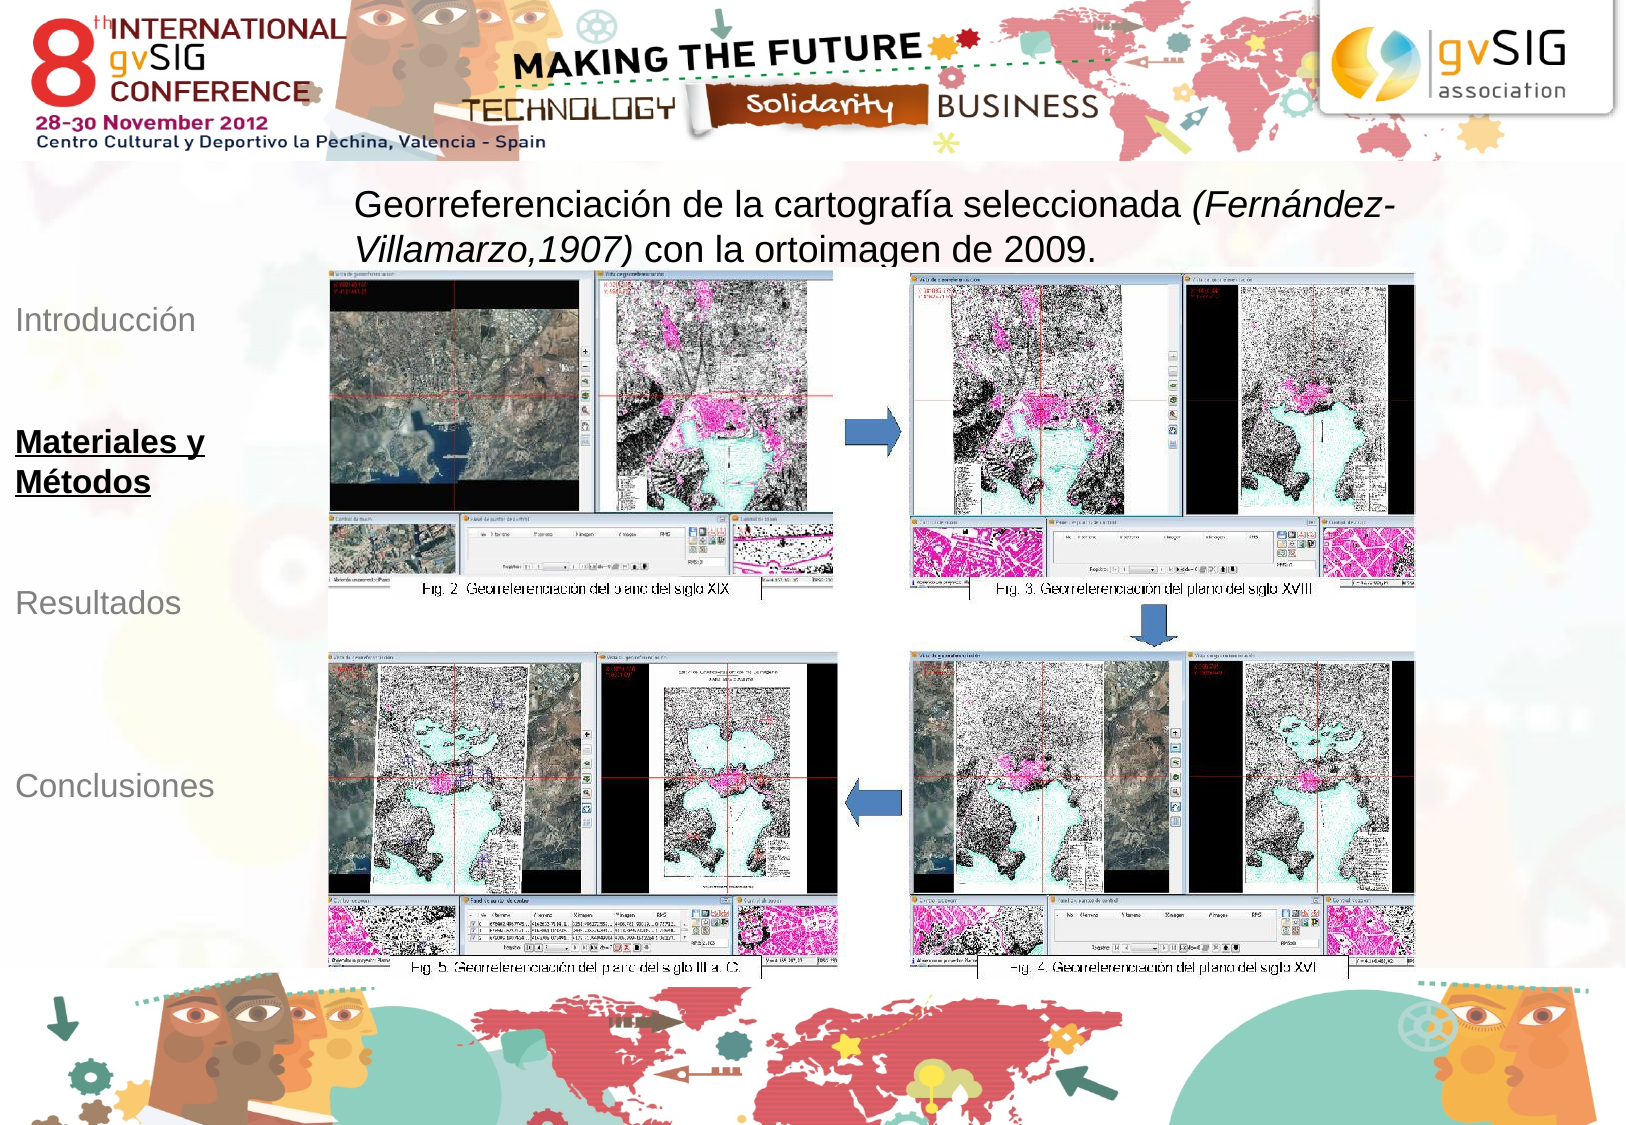

Georreferenciación de la cartografía seleccionada (Fernández-Villamarzo,1907) con la ortoimagen de 2009.
Introducción
Materiales y Métodos
Resultados
Conclusiones
Fig. 2. Georreferenciación del plano del siglo XIX
Fig. 3. Georreferenciación del plano del siglo XVIII
Fig. 2. Georreferenciación del plano del siglo XIX
Fig. 3. Georreferenciación del plano del siglo XVIII
Fig. 5. Georreferenciación del plano del siglo III a. C.
Fig. 4. Georreferenciación del plano del siglo XVI
Fig. 5. Georreferenciación del plano del siglo III a. C.
Fig. 4. Georreferenciación del plano del siglo XVI